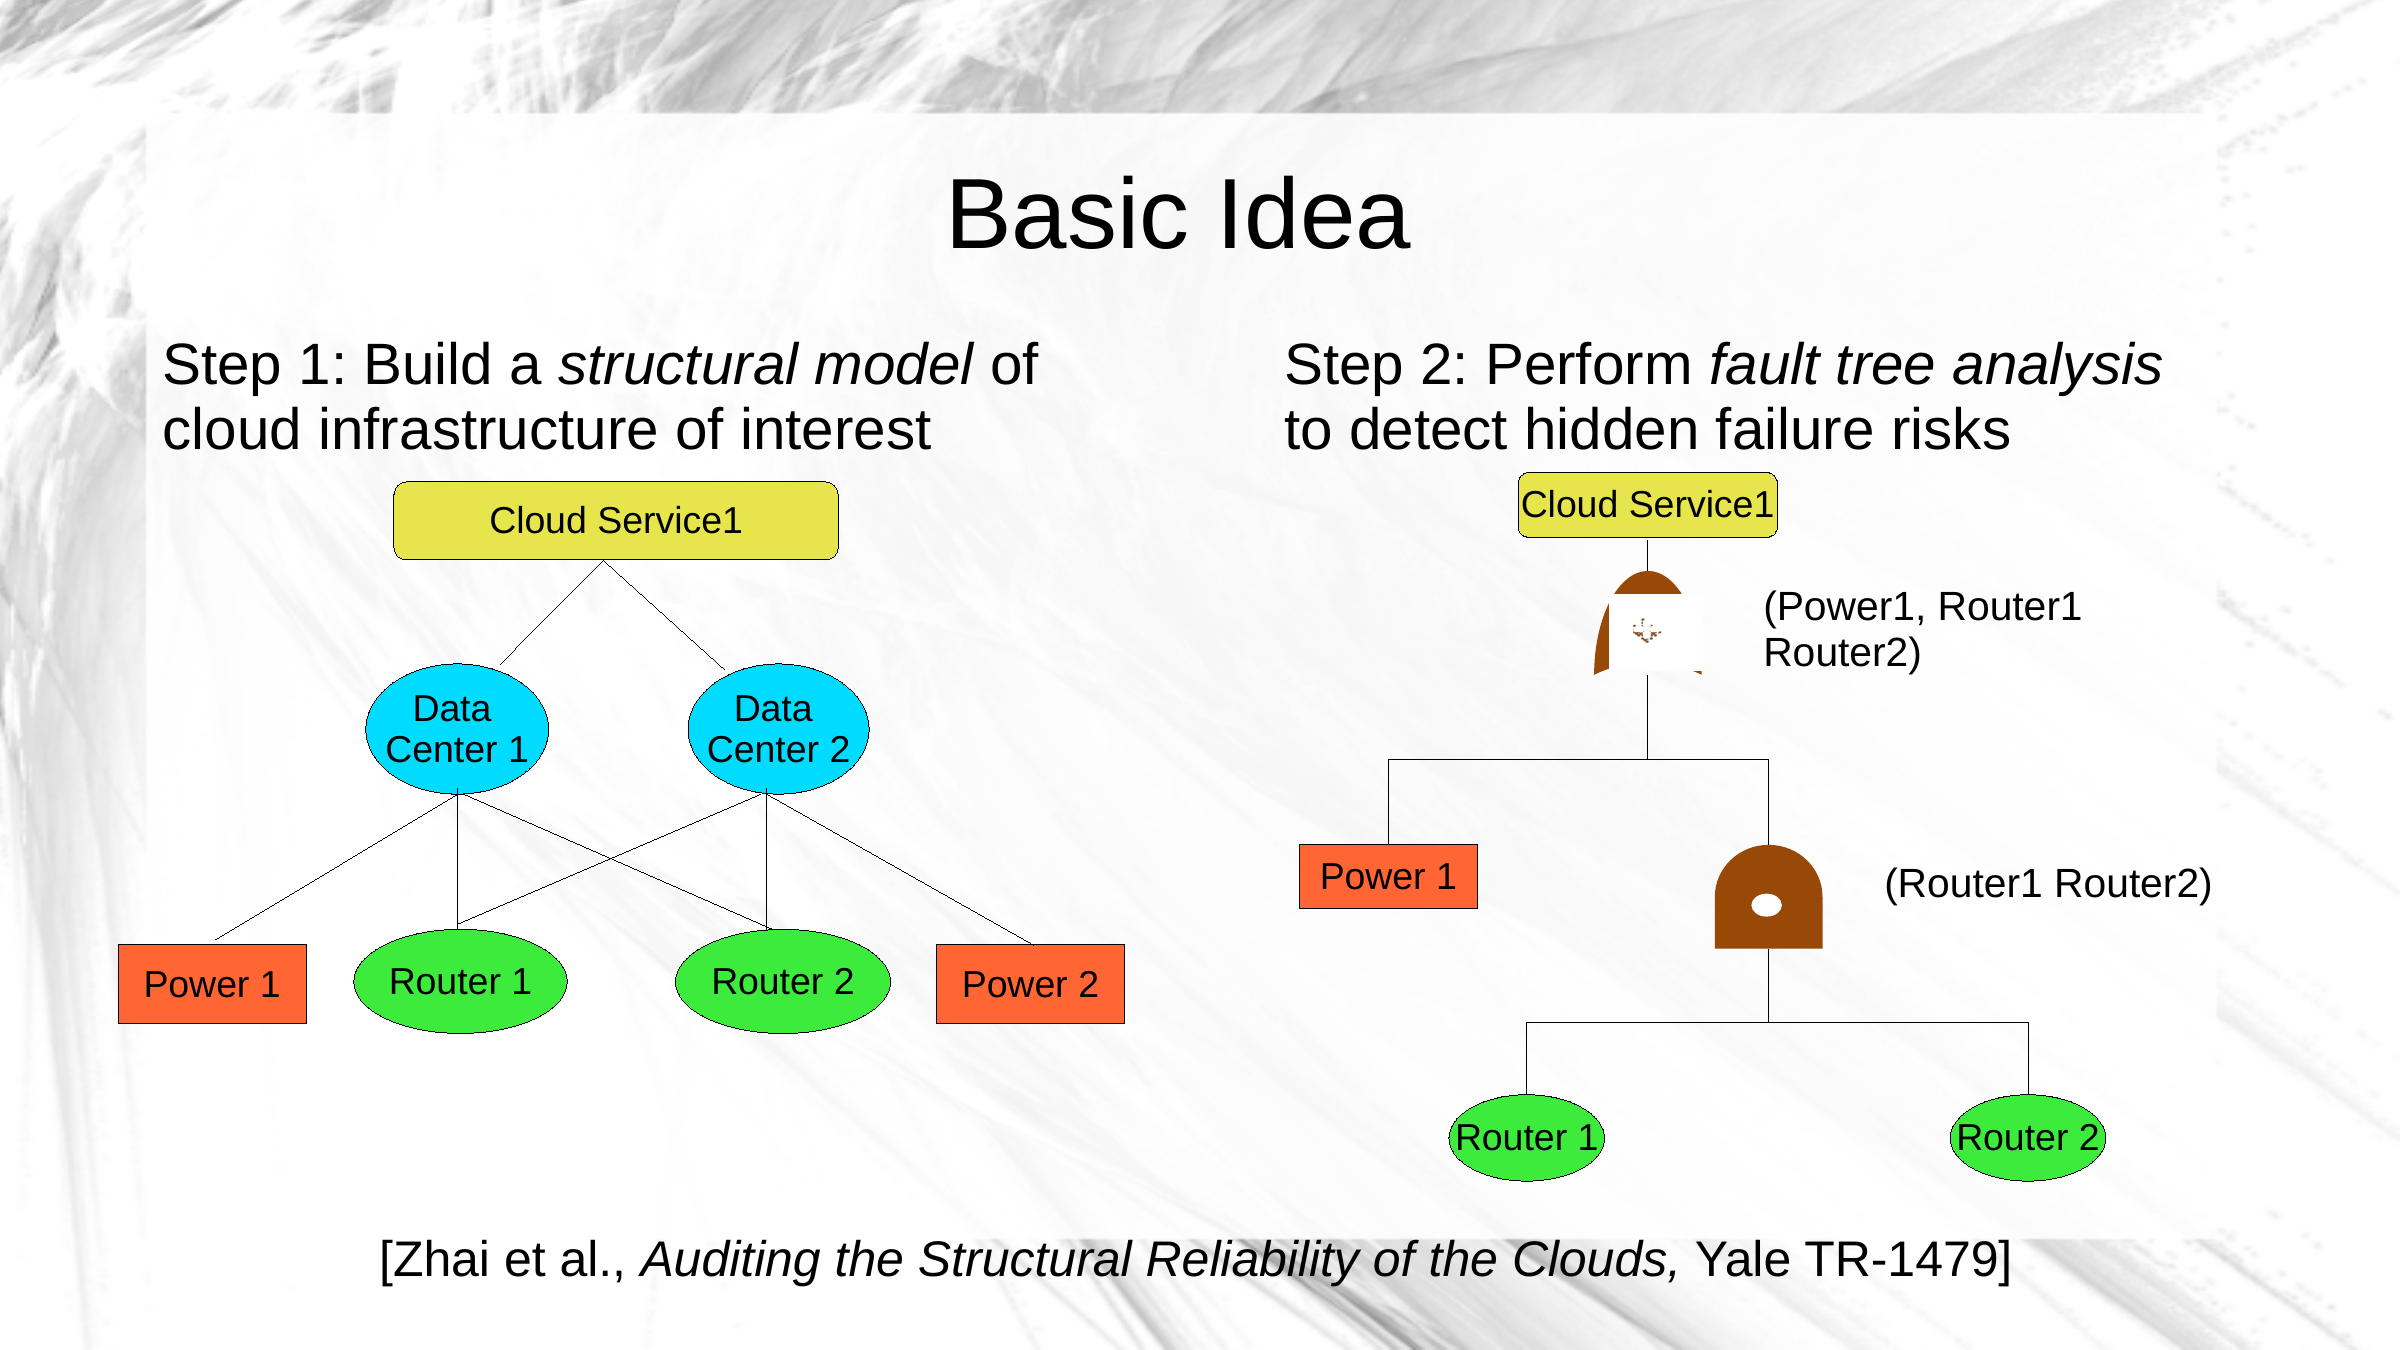

# Basic Idea
Step 1: Build a structural model of cloud infrastructure of interest
Step 2: Perform fault tree analysis to detect hidden failure risks
Cloud Service1
Cloud Service1
(Power1, Router1 Router2)
Data
Center 1
Data
Center 2
Power 1
(Router1 Router2)
Router 1
Router 2
Power 1
Power 2
Router 1
Router 2
[Zhai et al., Auditing the Structural Reliability of the Clouds, Yale TR-1479]